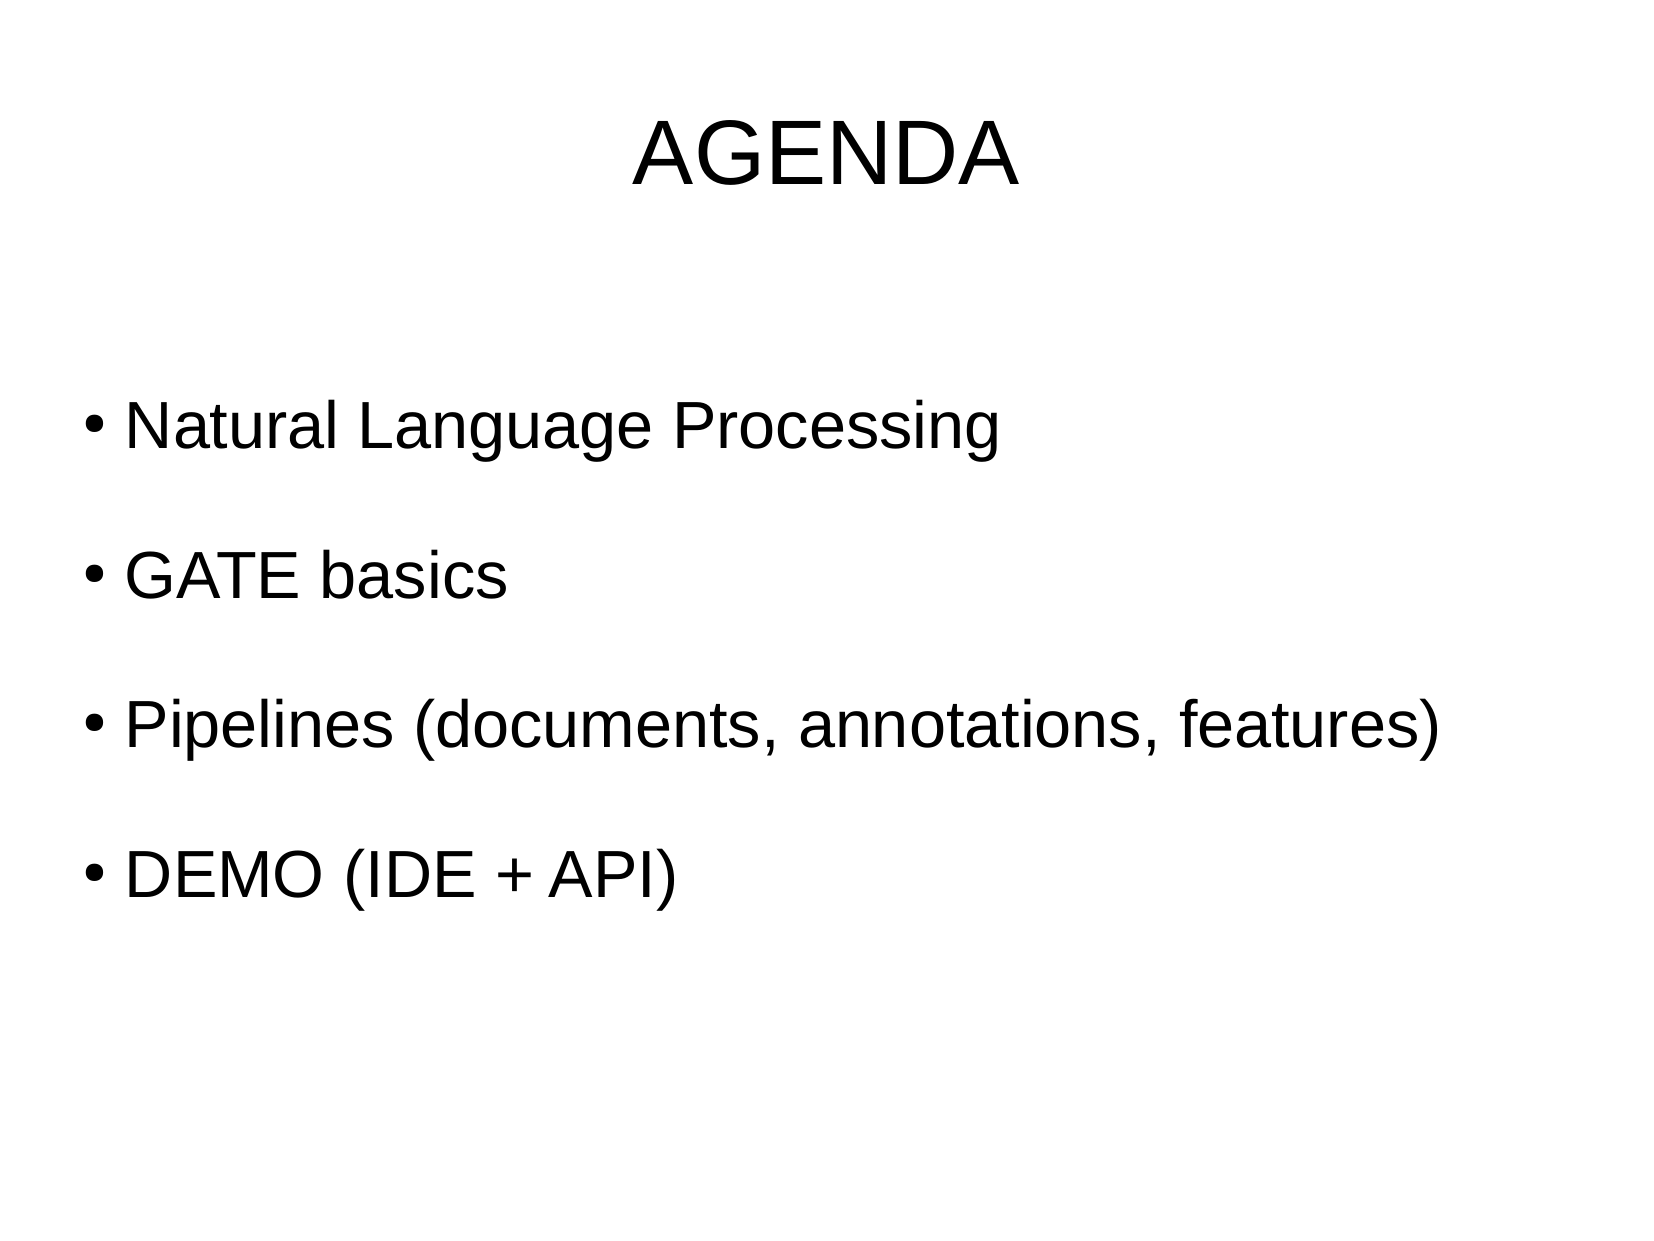

# AGENDA
 Natural Language Processing
 GATE basics
 Pipelines (documents, annotations, features)
 DEMO (IDE + API)